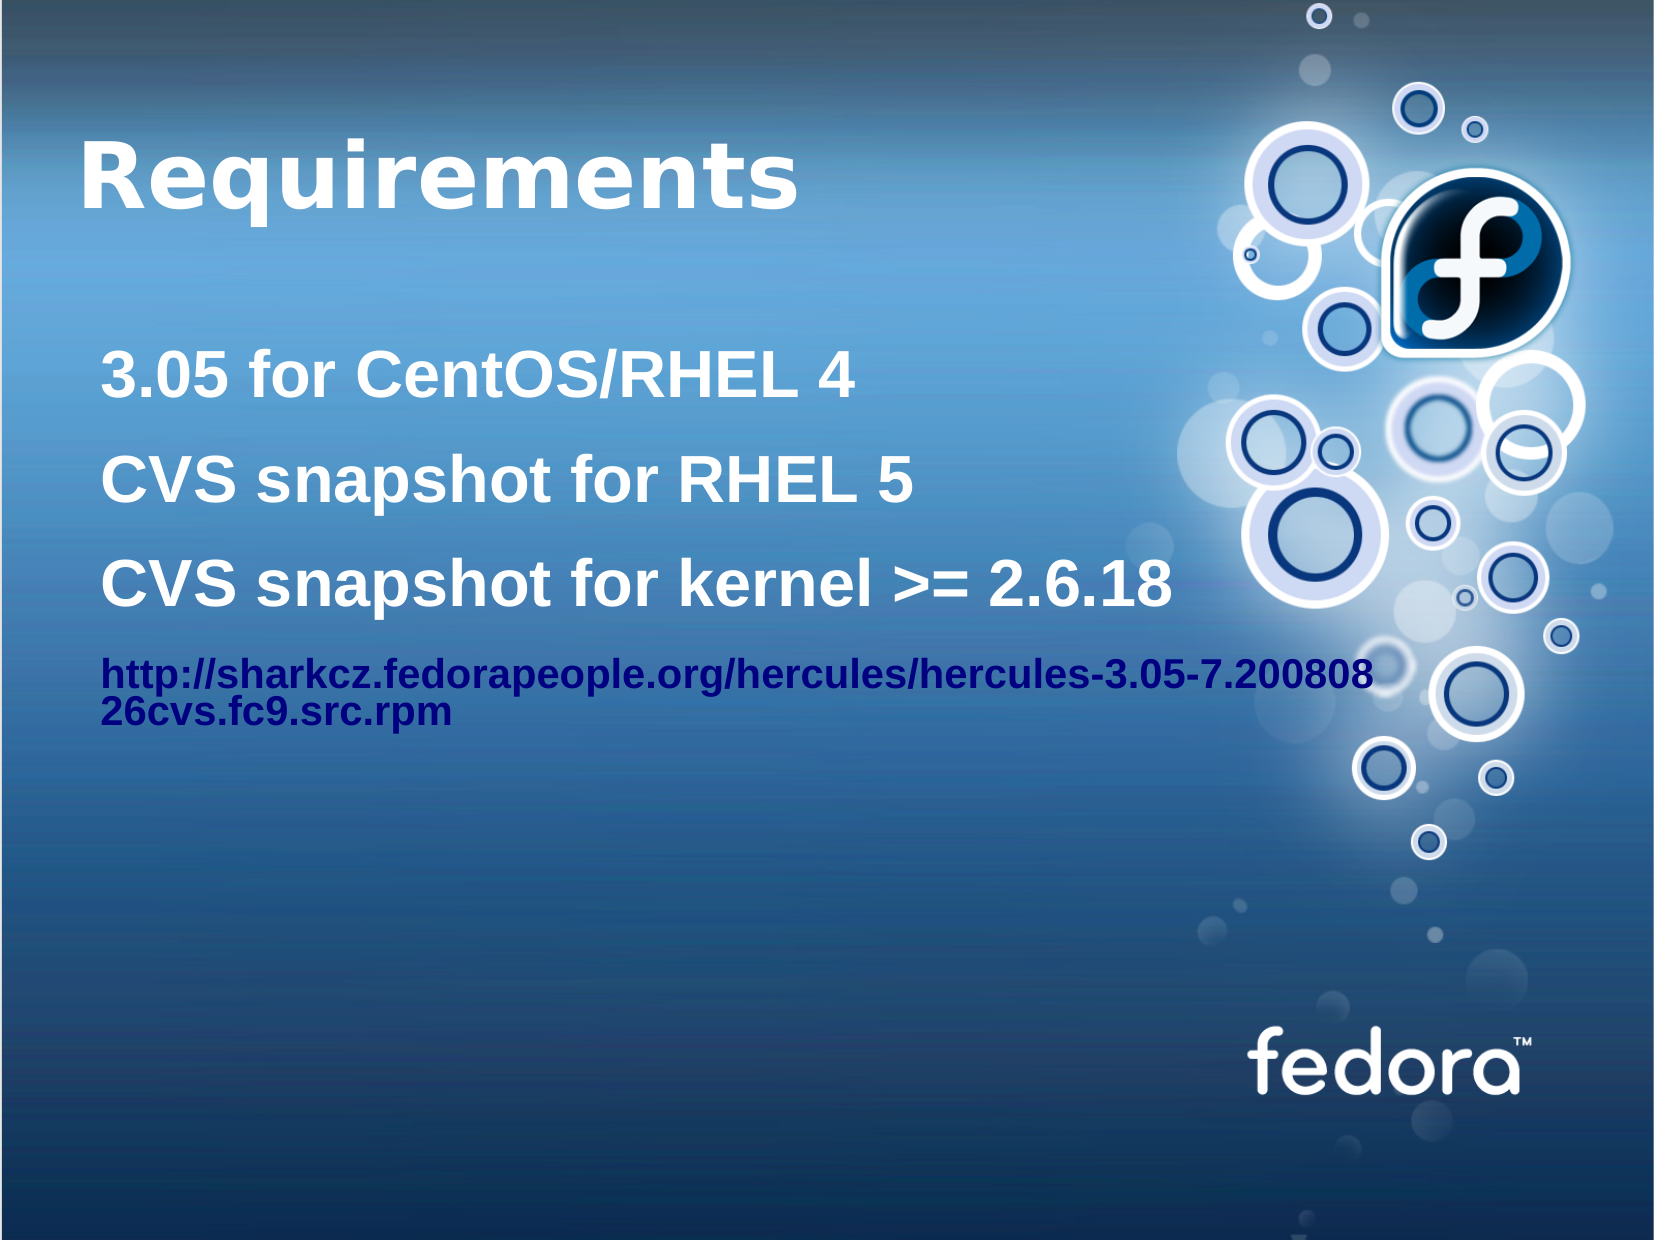

# Requirements
3.05 for CentOS/RHEL 4
CVS snapshot for RHEL 5
CVS snapshot for kernel >= 2.6.18
http://sharkcz.fedorapeople.org/hercules/hercules-3.05-7.20080826cvs.fc9.src.rpm